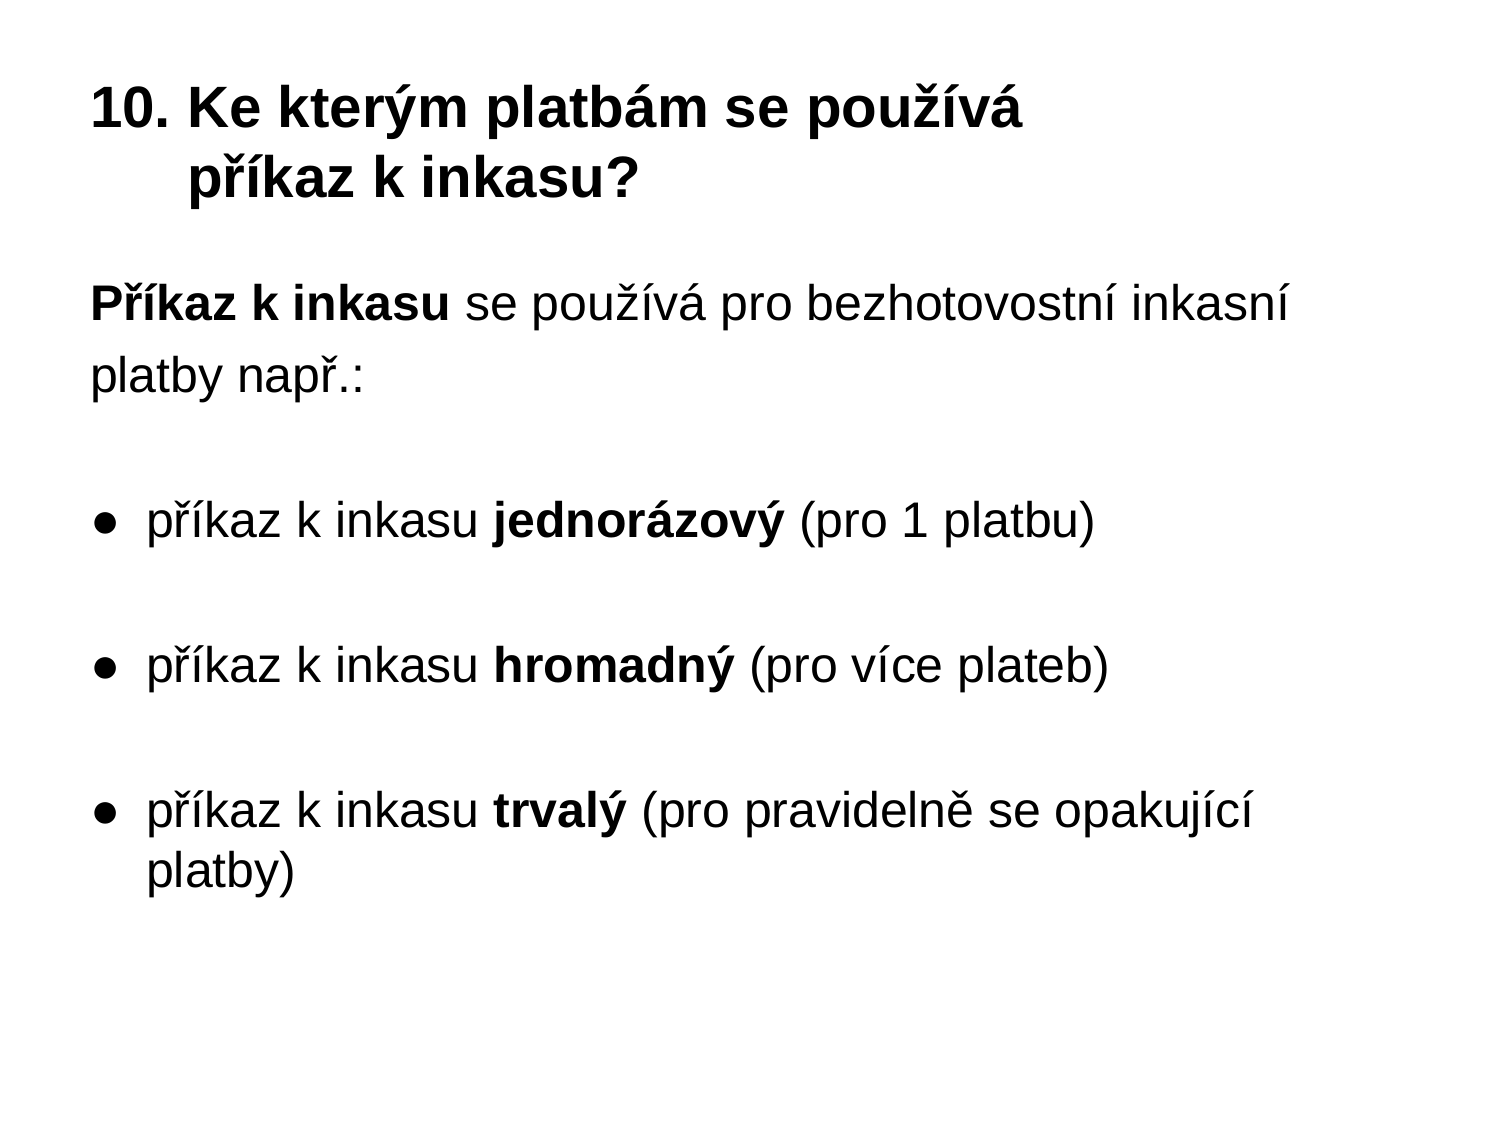

# 10. Ke kterým platbám se používá příkaz k inkasu?
Příkaz k inkasu se používá pro bezhotovostní inkasní
platby např.:
●	příkaz k inkasu jednorázový (pro 1 platbu)
●	příkaz k inkasu hromadný (pro více plateb)
●	příkaz k inkasu trvalý (pro pravidelně se opakující platby)